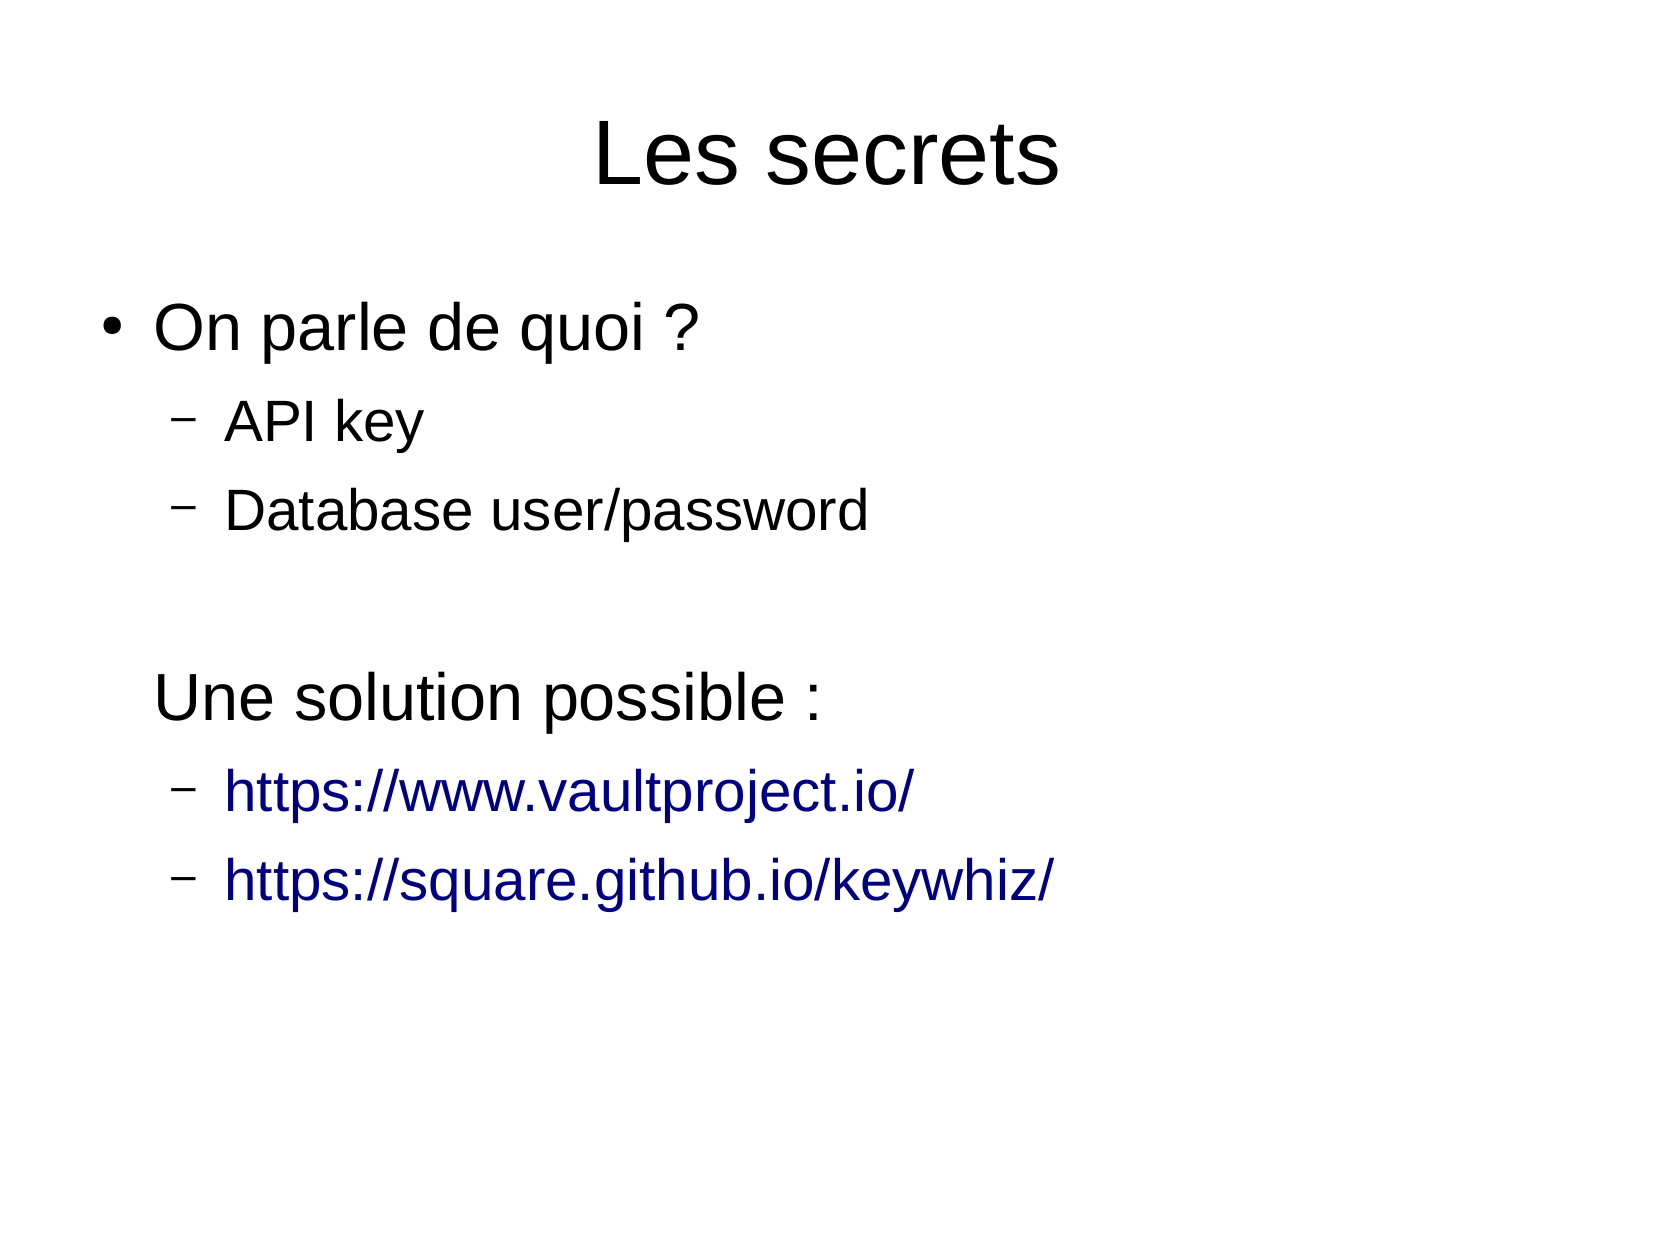

# Les secrets
On parle de quoi ?
API key
Database user/password
Une solution possible :
https://www.vaultproject.io/
https://square.github.io/keywhiz/